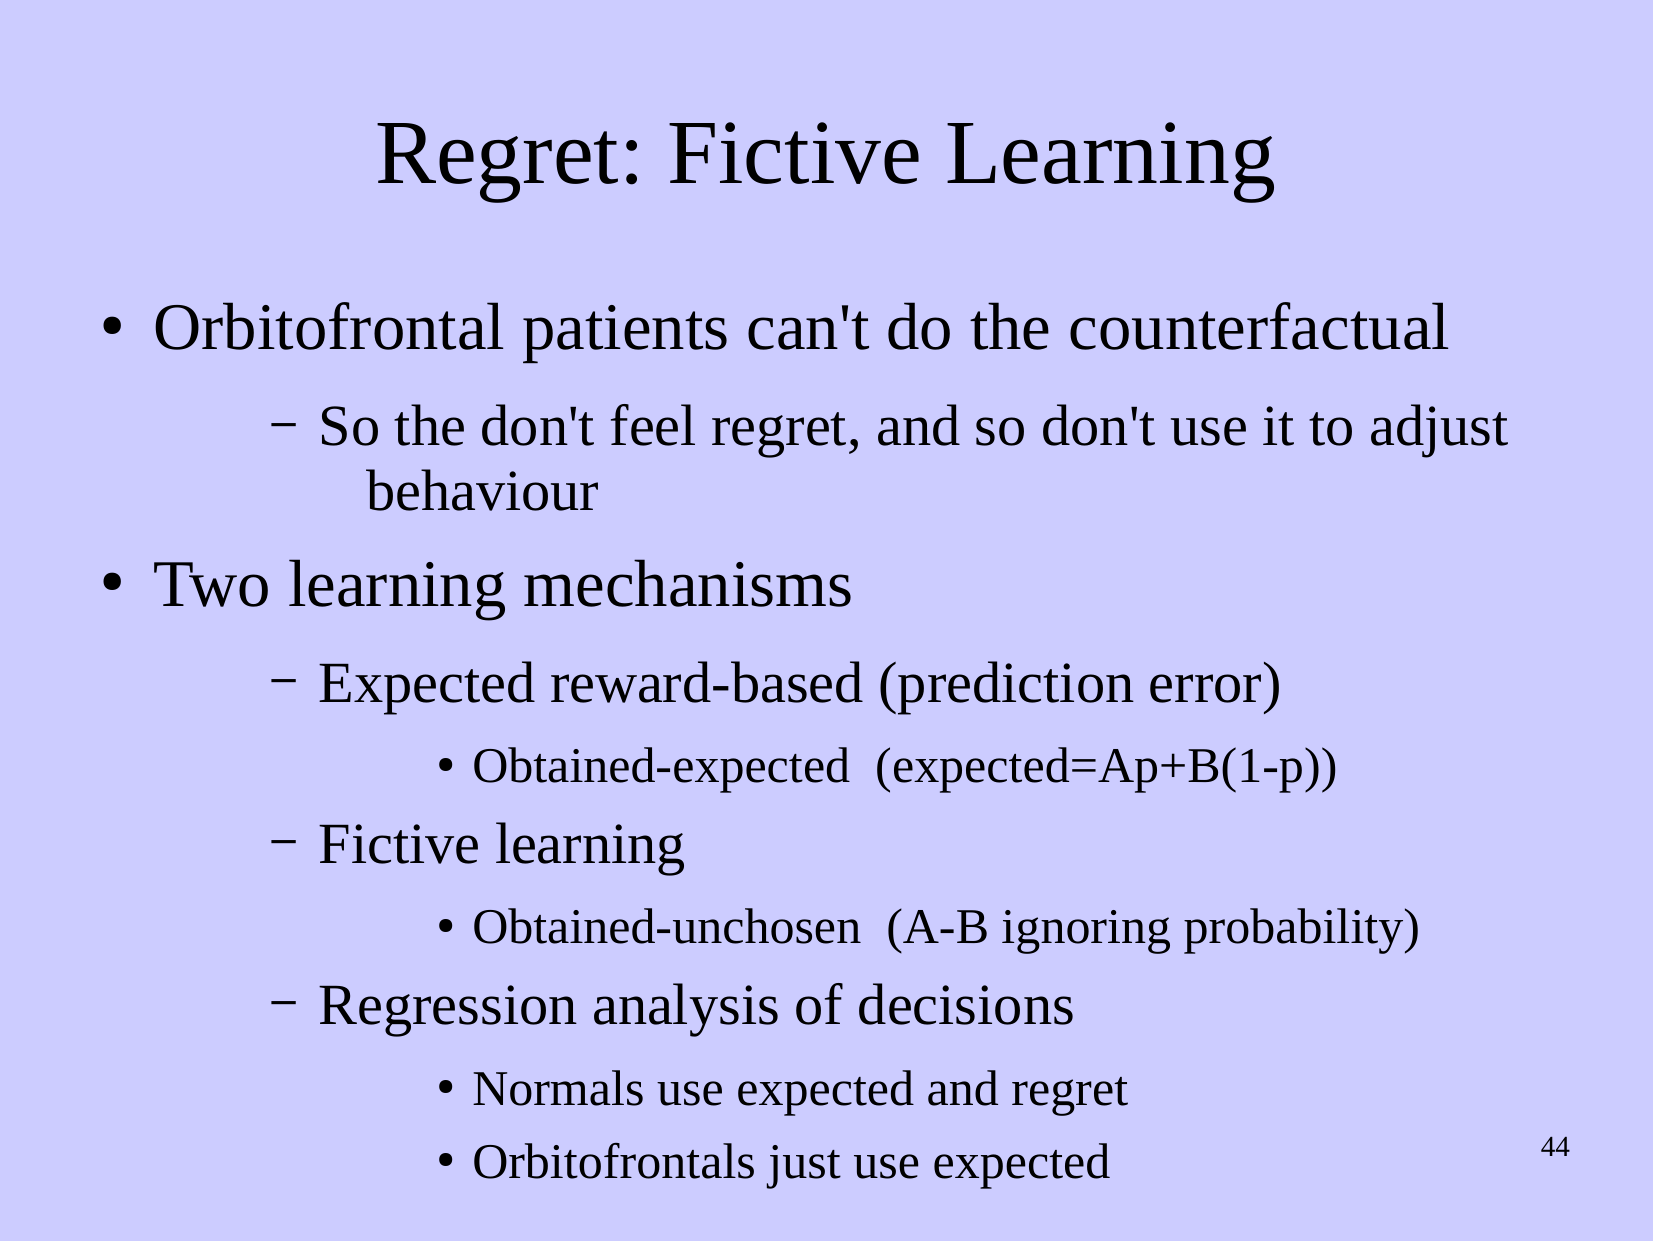

# Regret: Fictive Learning
Orbitofrontal patients can't do the counterfactual
So the don't feel regret, and so don't use it to adjust behaviour
Two learning mechanisms
Expected reward-based (prediction error)
Obtained-expected (expected=Ap+B(1-p))
Fictive learning
Obtained-unchosen (A-B ignoring probability)
Regression analysis of decisions
Normals use expected and regret
Orbitofrontals just use expected
44